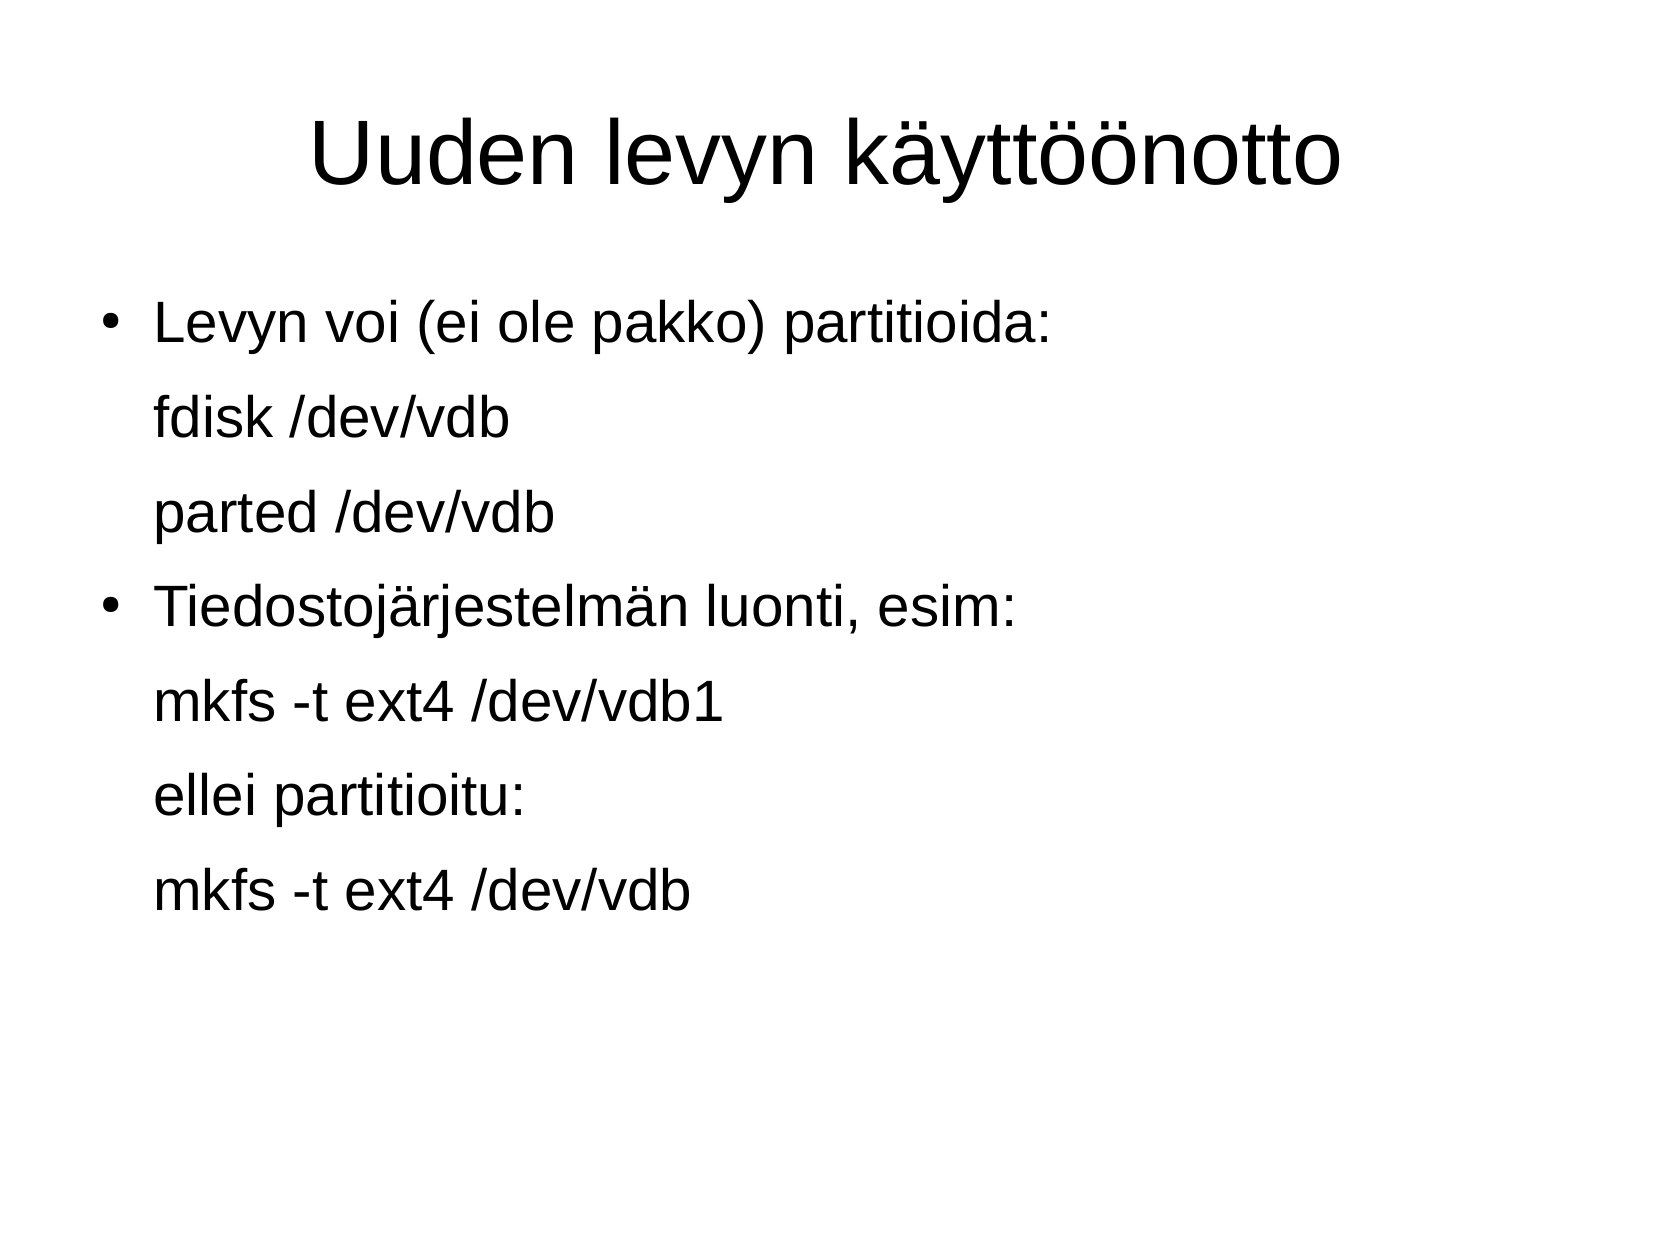

# Uuden levyn käyttöönotto
Levyn voi (ei ole pakko) partitioida:
fdisk /dev/vdb
parted /dev/vdb
Tiedostojärjestelmän luonti, esim:
mkfs -t ext4 /dev/vdb1
ellei partitioitu:
mkfs -t ext4 /dev/vdb